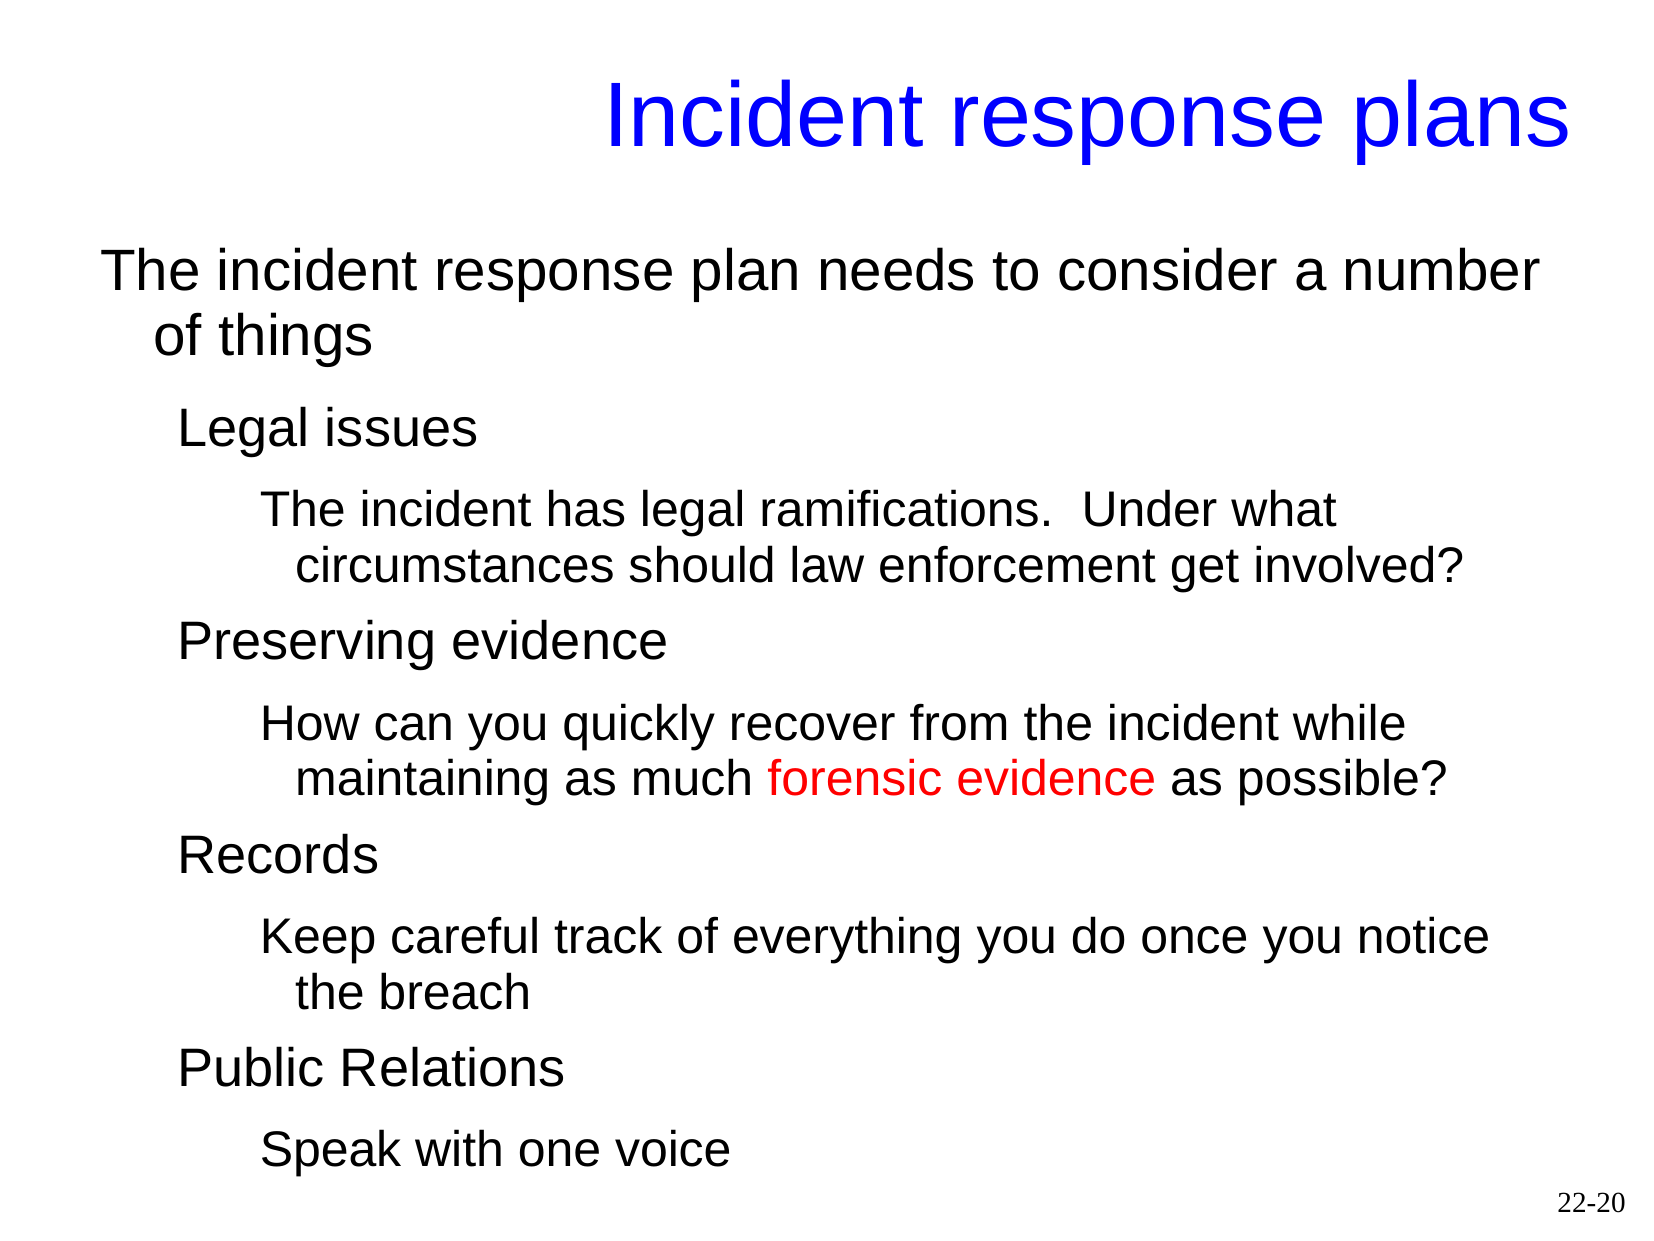

# Incident response plans
The incident response plan needs to consider a number of things
Legal issues
The incident has legal ramifications. Under what circumstances should law enforcement get involved?
Preserving evidence
How can you quickly recover from the incident while maintaining as much forensic evidence as possible?
Records
Keep careful track of everything you do once you notice the breach
Public Relations
Speak with one voice